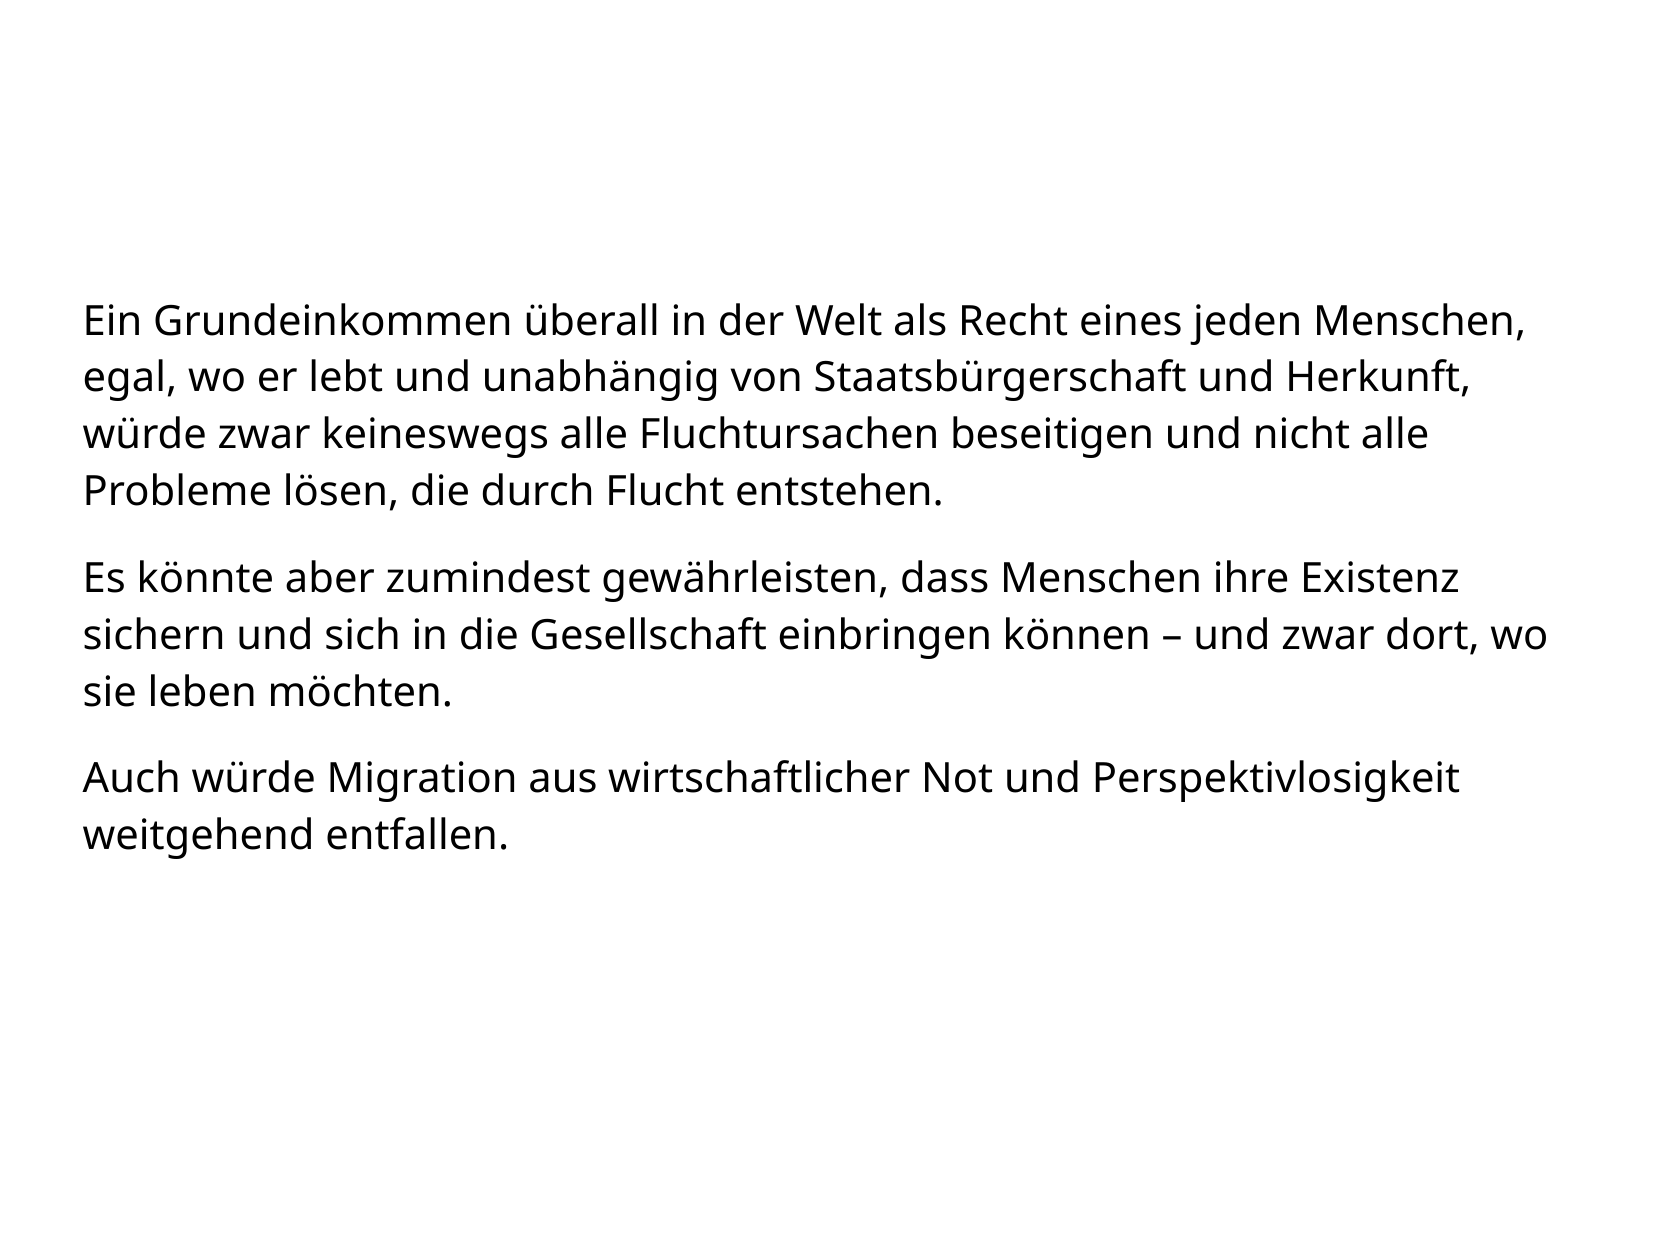

#
Ein Grundeinkommen überall in der Welt als Recht eines jeden Menschen, egal, wo er lebt und unabhängig von Staatsbürgerschaft und Herkunft, würde zwar keineswegs alle Fluchtursachen beseitigen und nicht alle Probleme lösen, die durch Flucht entstehen.
Es könnte aber zumindest gewährleisten, dass Menschen ihre Existenz sichern und sich in die Gesellschaft einbringen können – und zwar dort, wo sie leben möchten.
Auch würde Migration aus wirtschaftlicher Not und Perspektivlosigkeit weitgehend entfallen.